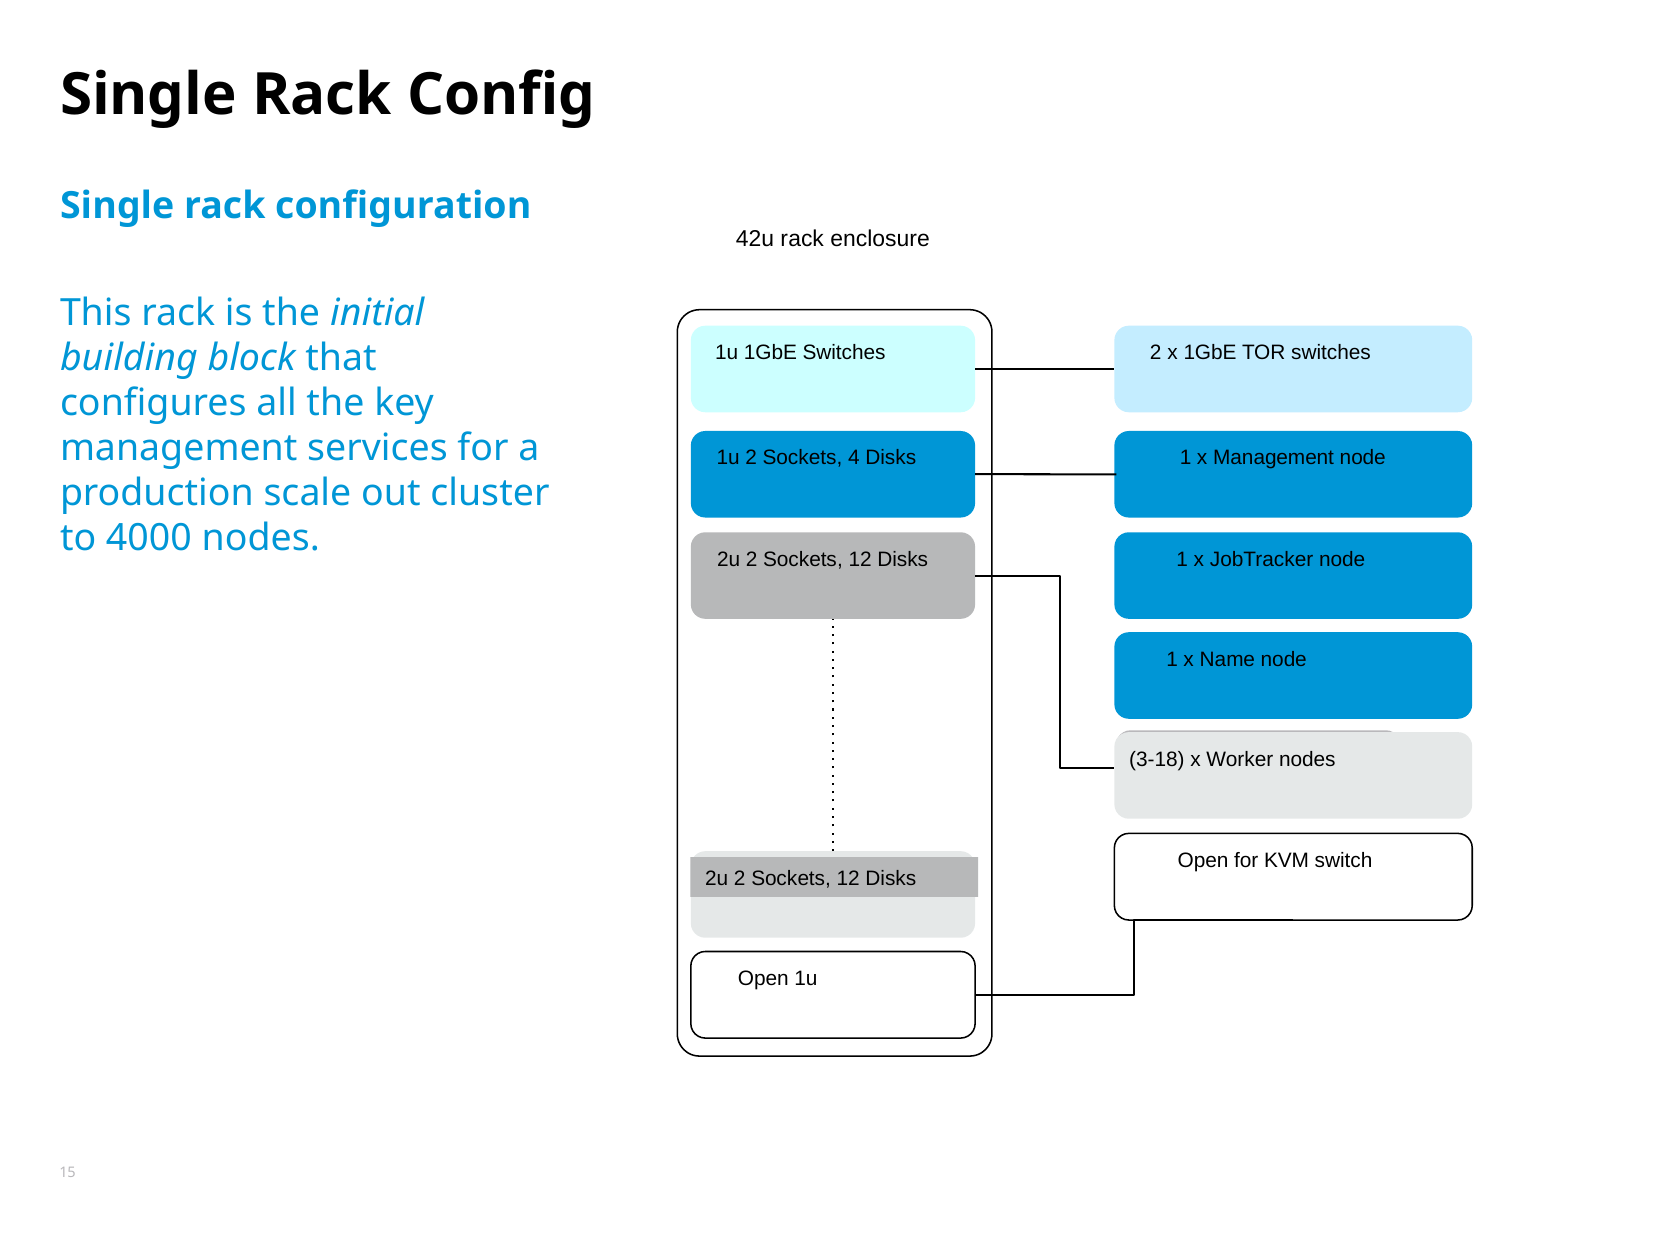

Single Rack Config
# Single rack configuration
This rack is the initial building block that configures all the key management services for a production scale out cluster to 4000 nodes.
42u rack enclosure
1u 1GbE Switches
 2 x 1GbE TOR switches
1u 2 Sockets, 4 Disks
1 x Management node
2u 2 Sockets, 12 Disks
1 x JobTracker node
1 x Name node
(3-18) x Worker nodes
Open for KVM switch
2u 2 Sockets, 12 Disks
Open 1u